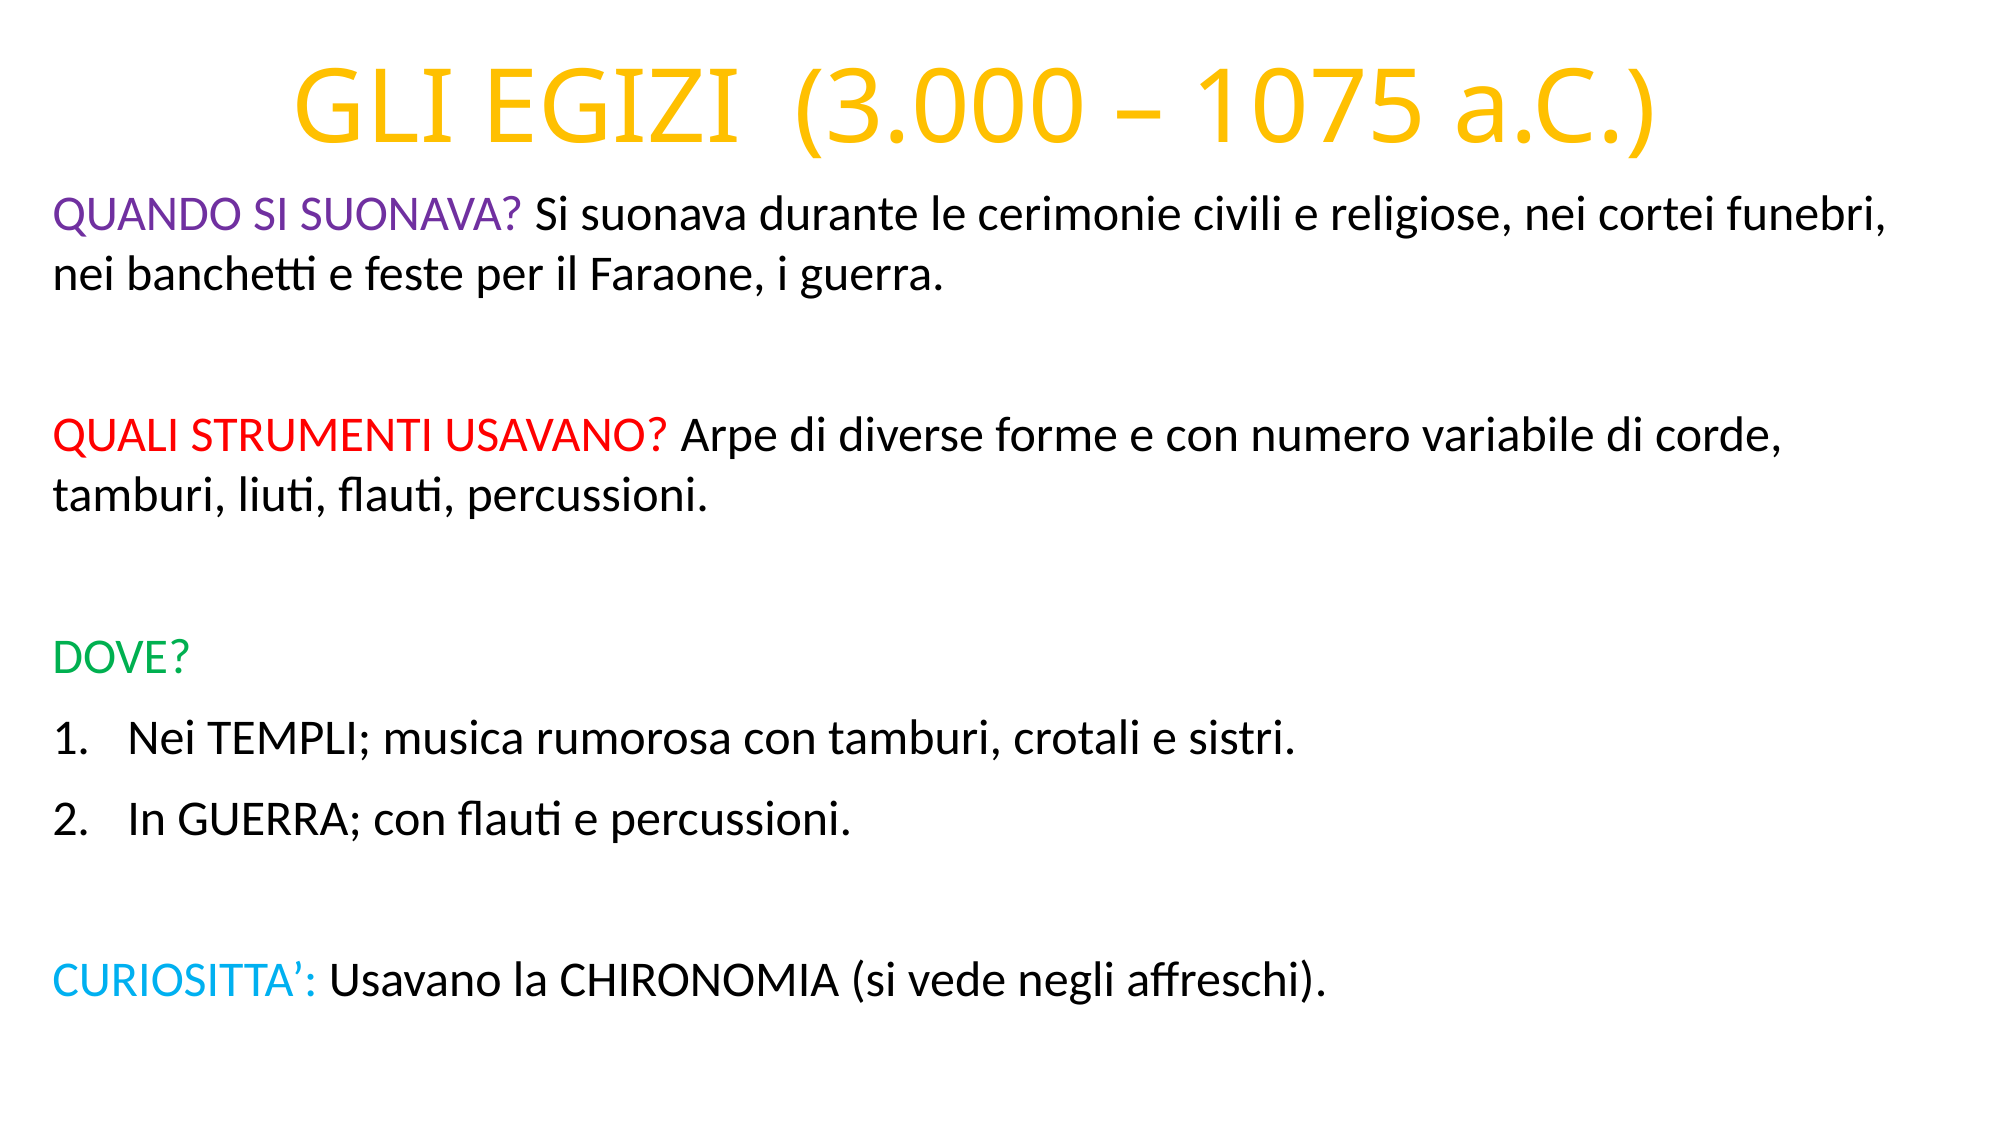

# GLI EGIZI (3.000 – 1075 a.C.)
QUANDO SI SUONAVA? Si suonava durante le cerimonie civili e religiose, nei cortei funebri, nei banchetti e feste per il Faraone, i guerra.
QUALI STRUMENTI USAVANO? Arpe di diverse forme e con numero variabile di corde, tamburi, liuti, flauti, percussioni.
DOVE?
Nei TEMPLI; musica rumorosa con tamburi, crotali e sistri.
In GUERRA; con flauti e percussioni.
CURIOSITTA’: Usavano la CHIRONOMIA (si vede negli affreschi).